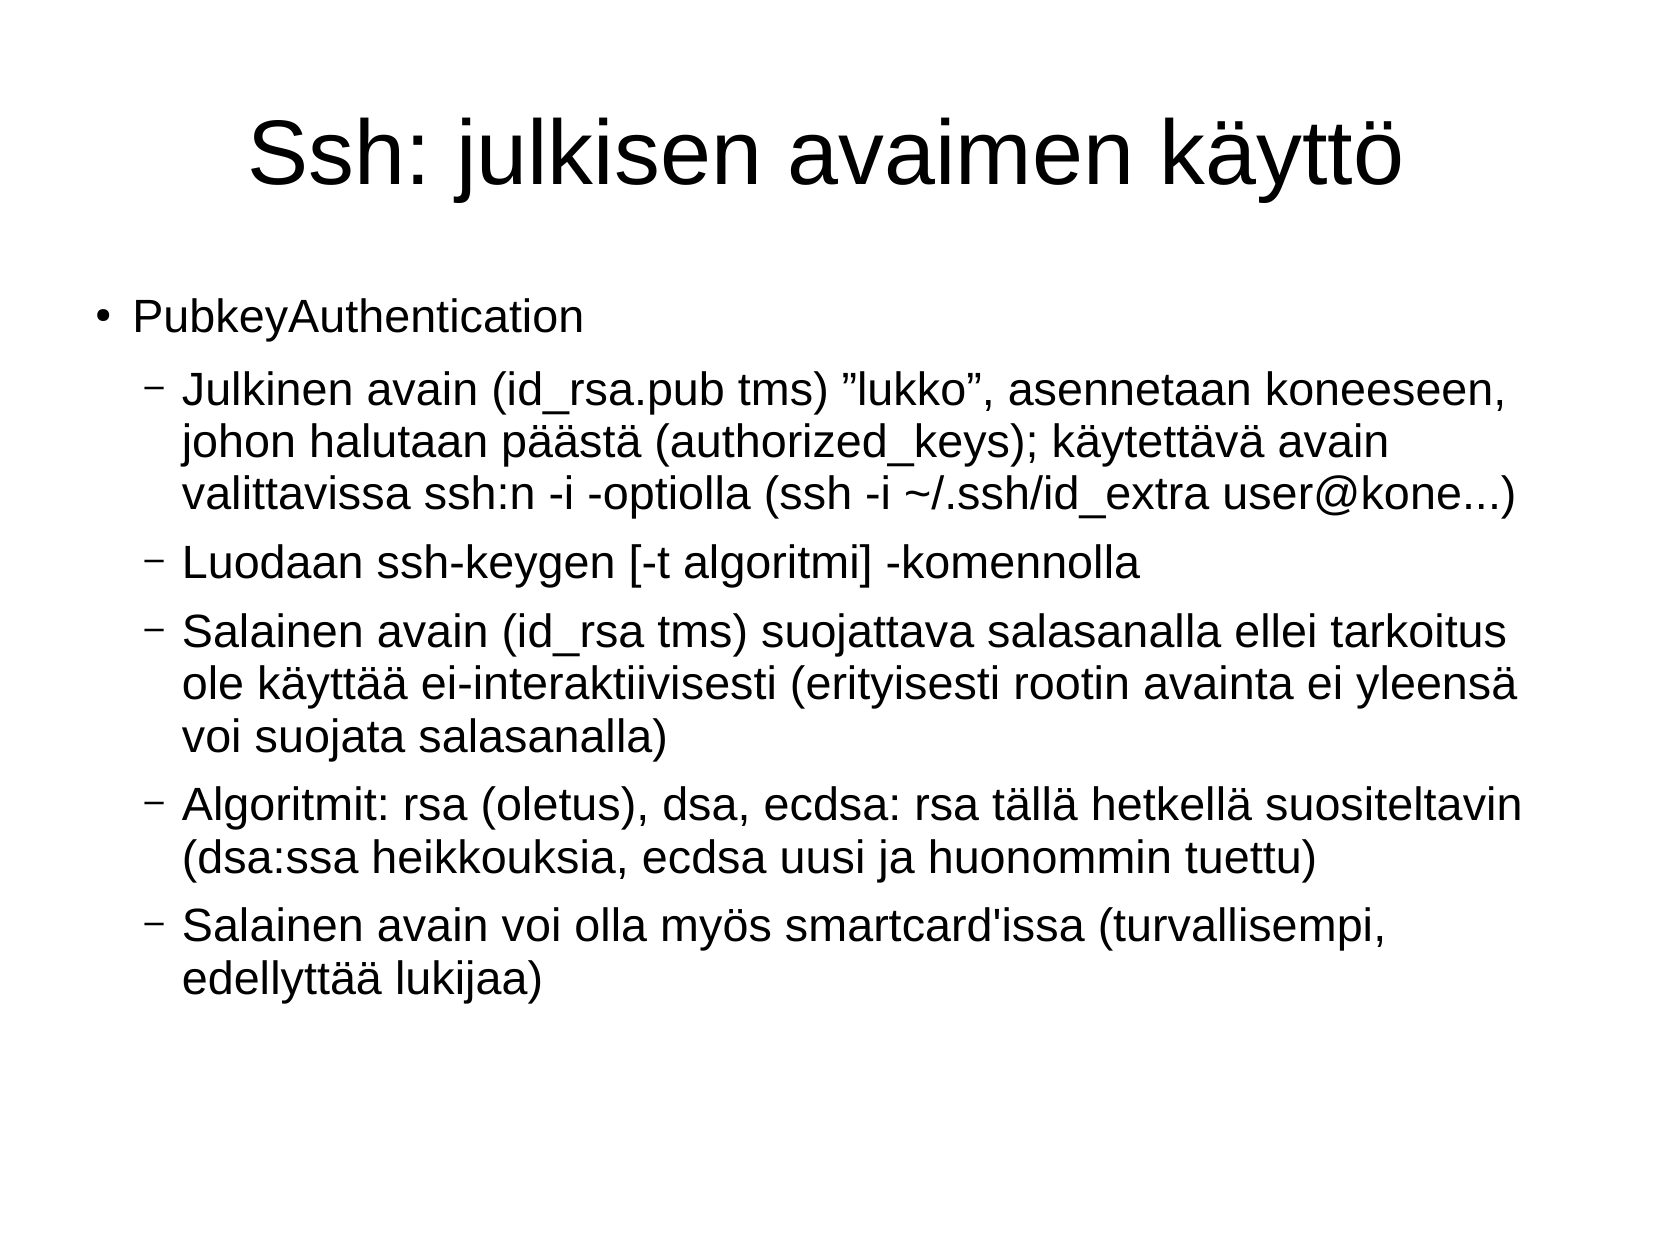

# Ssh: julkisen avaimen käyttö
PubkeyAuthentication
Julkinen avain (id_rsa.pub tms) ”lukko”, asennetaan koneeseen, johon halutaan päästä (authorized_keys); käytettävä avain valittavissa ssh:n -i -optiolla (ssh -i ~/.ssh/id_extra user@kone...)
Luodaan ssh-keygen [-t algoritmi] -komennolla
Salainen avain (id_rsa tms) suojattava salasanalla ellei tarkoitus ole käyttää ei-interaktiivisesti (erityisesti rootin avainta ei yleensä voi suojata salasanalla)
Algoritmit: rsa (oletus), dsa, ecdsa: rsa tällä hetkellä suositeltavin (dsa:ssa heikkouksia, ecdsa uusi ja huonommin tuettu)
Salainen avain voi olla myös smartcard'issa (turvallisempi, edellyttää lukijaa)